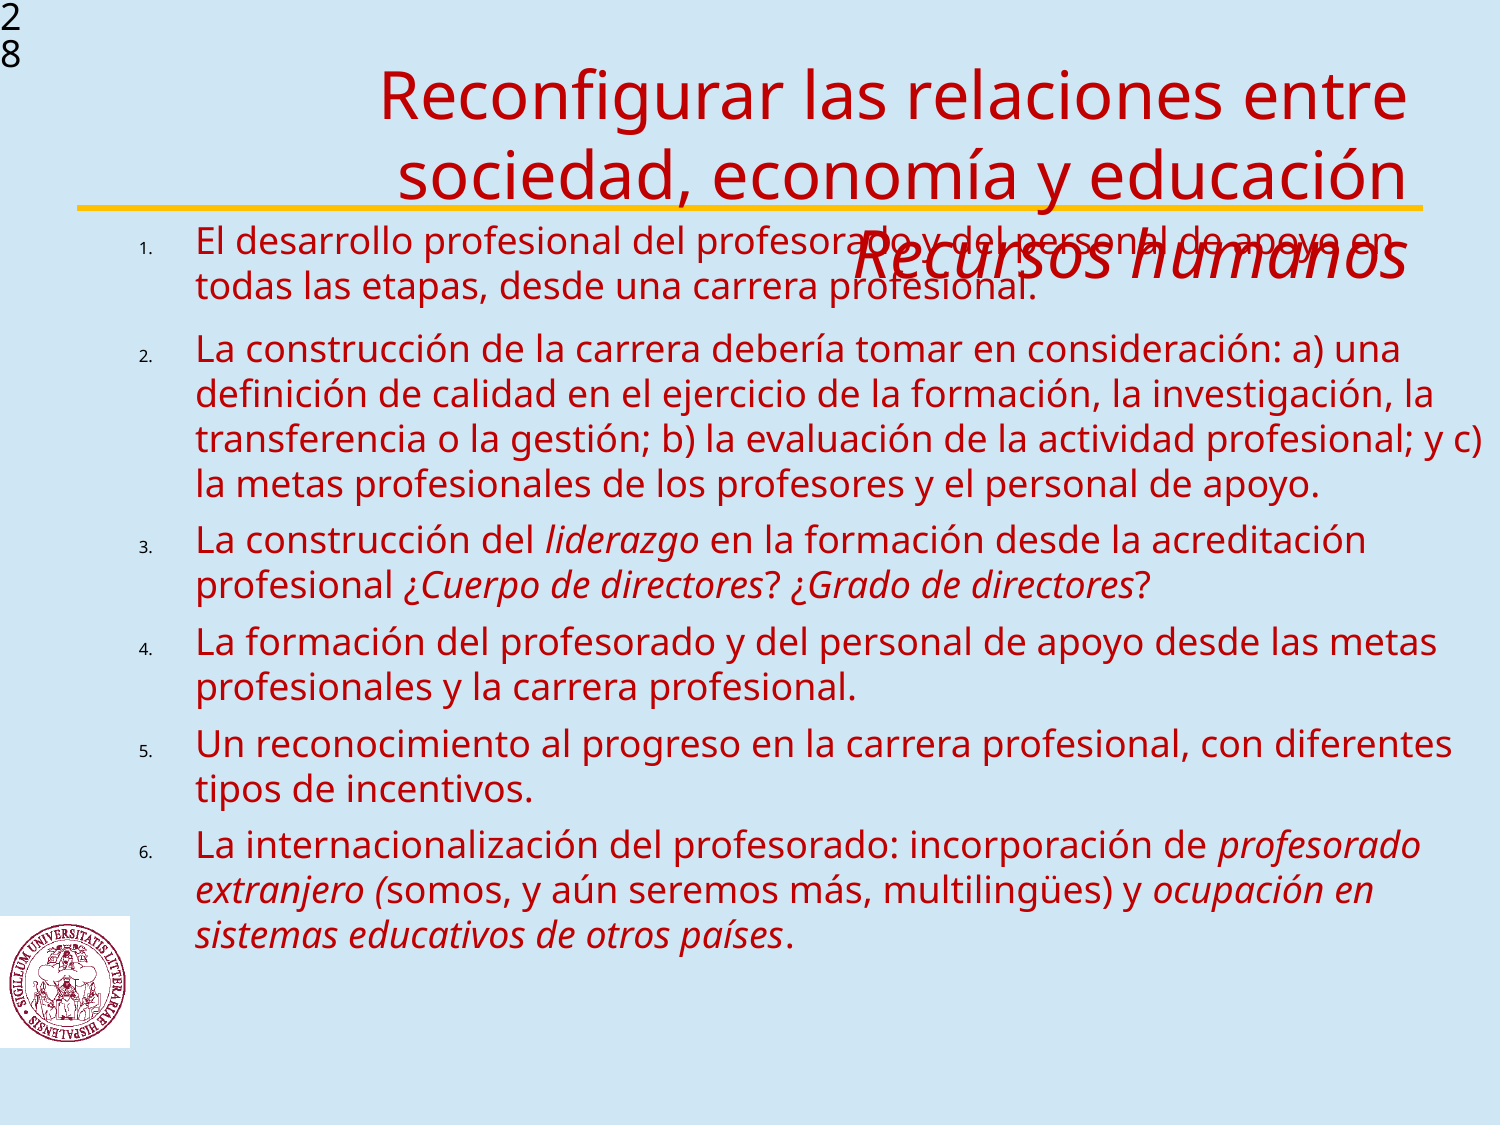

# Reconfigurar las relaciones entre sociedad, economía y educación Recursos humanos
El desarrollo profesional del profesorado y del personal de apoyo en todas las etapas, desde una carrera profesional.
La construcción de la carrera debería tomar en consideración: a) una definición de calidad en el ejercicio de la formación, la investigación, la transferencia o la gestión; b) la evaluación de la actividad profesional; y c) la metas profesionales de los profesores y el personal de apoyo.
La construcción del liderazgo en la formación desde la acreditación profesional ¿Cuerpo de directores? ¿Grado de directores?
La formación del profesorado y del personal de apoyo desde las metas profesionales y la carrera profesional.
Un reconocimiento al progreso en la carrera profesional, con diferentes tipos de incentivos.
La internacionalización del profesorado: incorporación de profesorado extranjero (somos, y aún seremos más, multilingües) y ocupación en sistemas educativos de otros países.